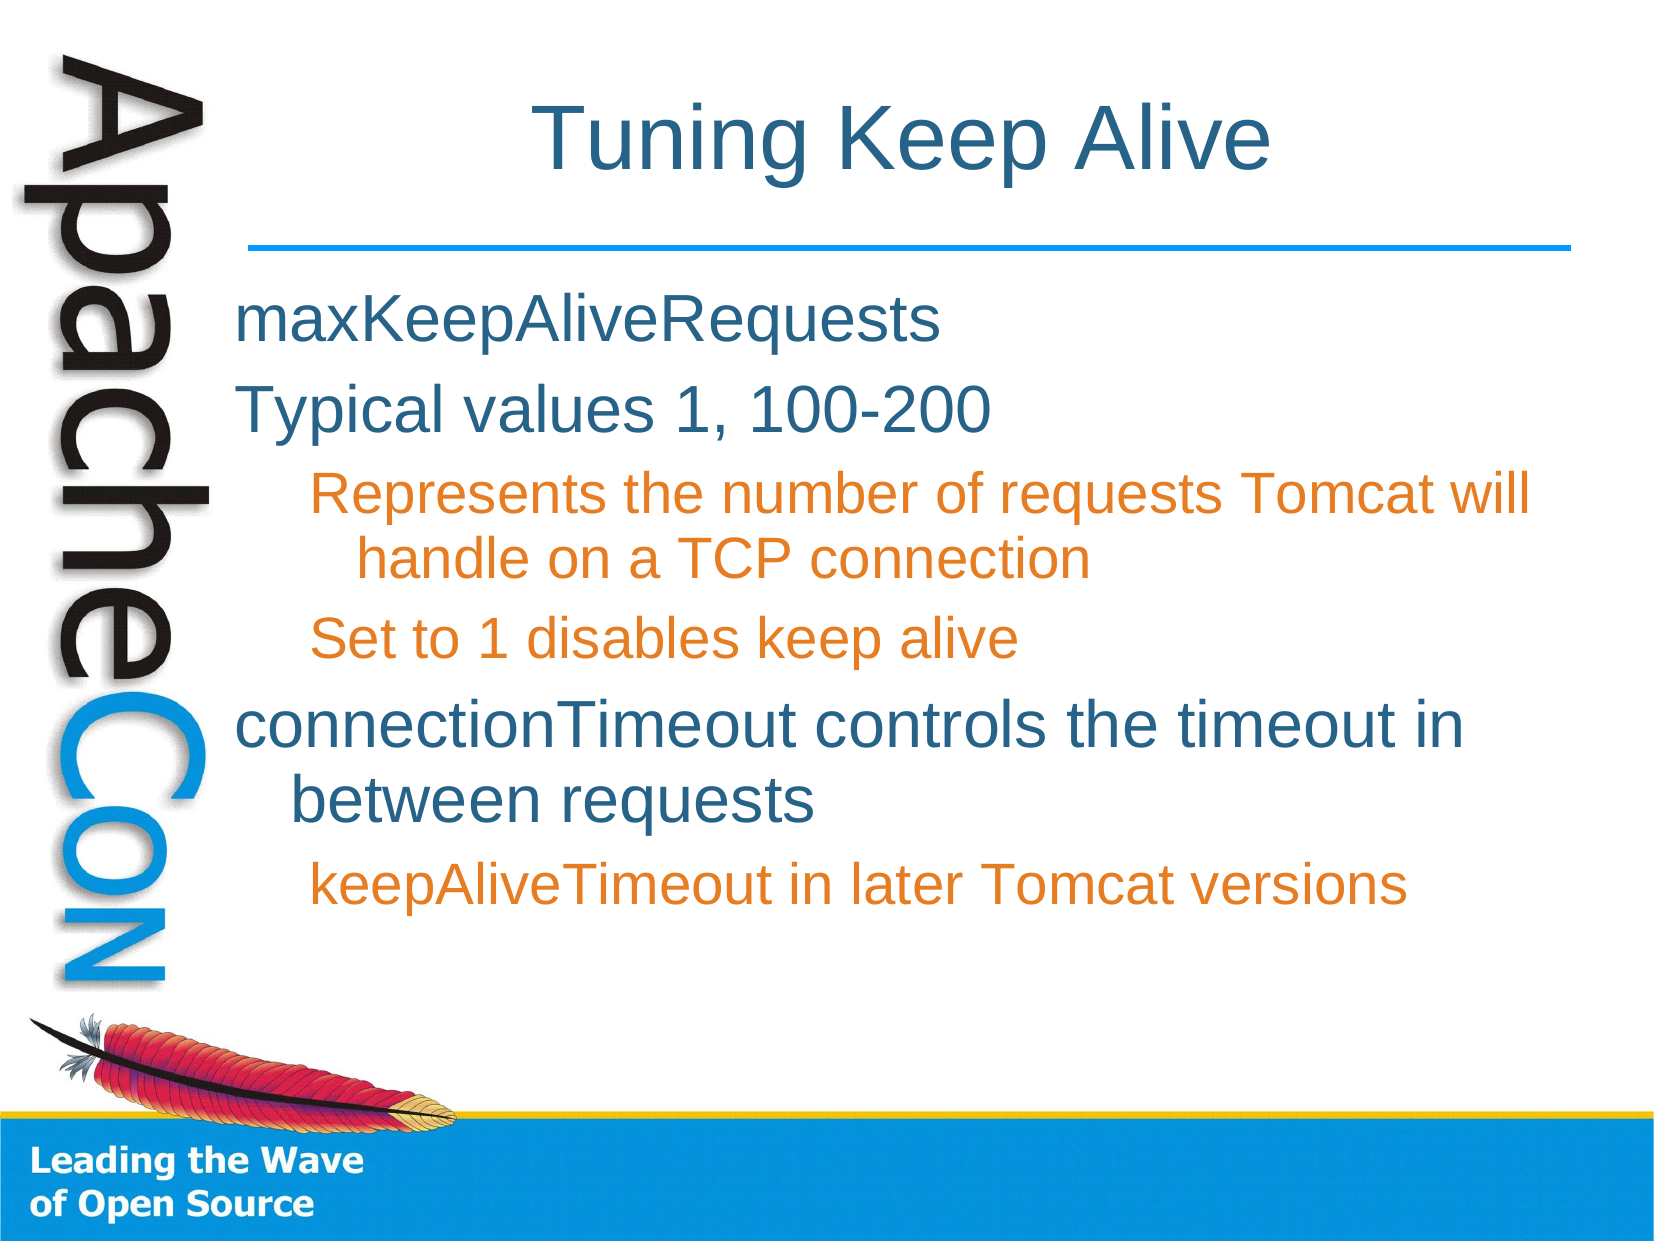

# Tuning Keep Alive
maxKeepAliveRequests
Typical values 1, 100-200
Represents the number of requests Tomcat will handle on a TCP connection
Set to 1 disables keep alive
connectionTimeout controls the timeout in between requests
keepAliveTimeout in later Tomcat versions